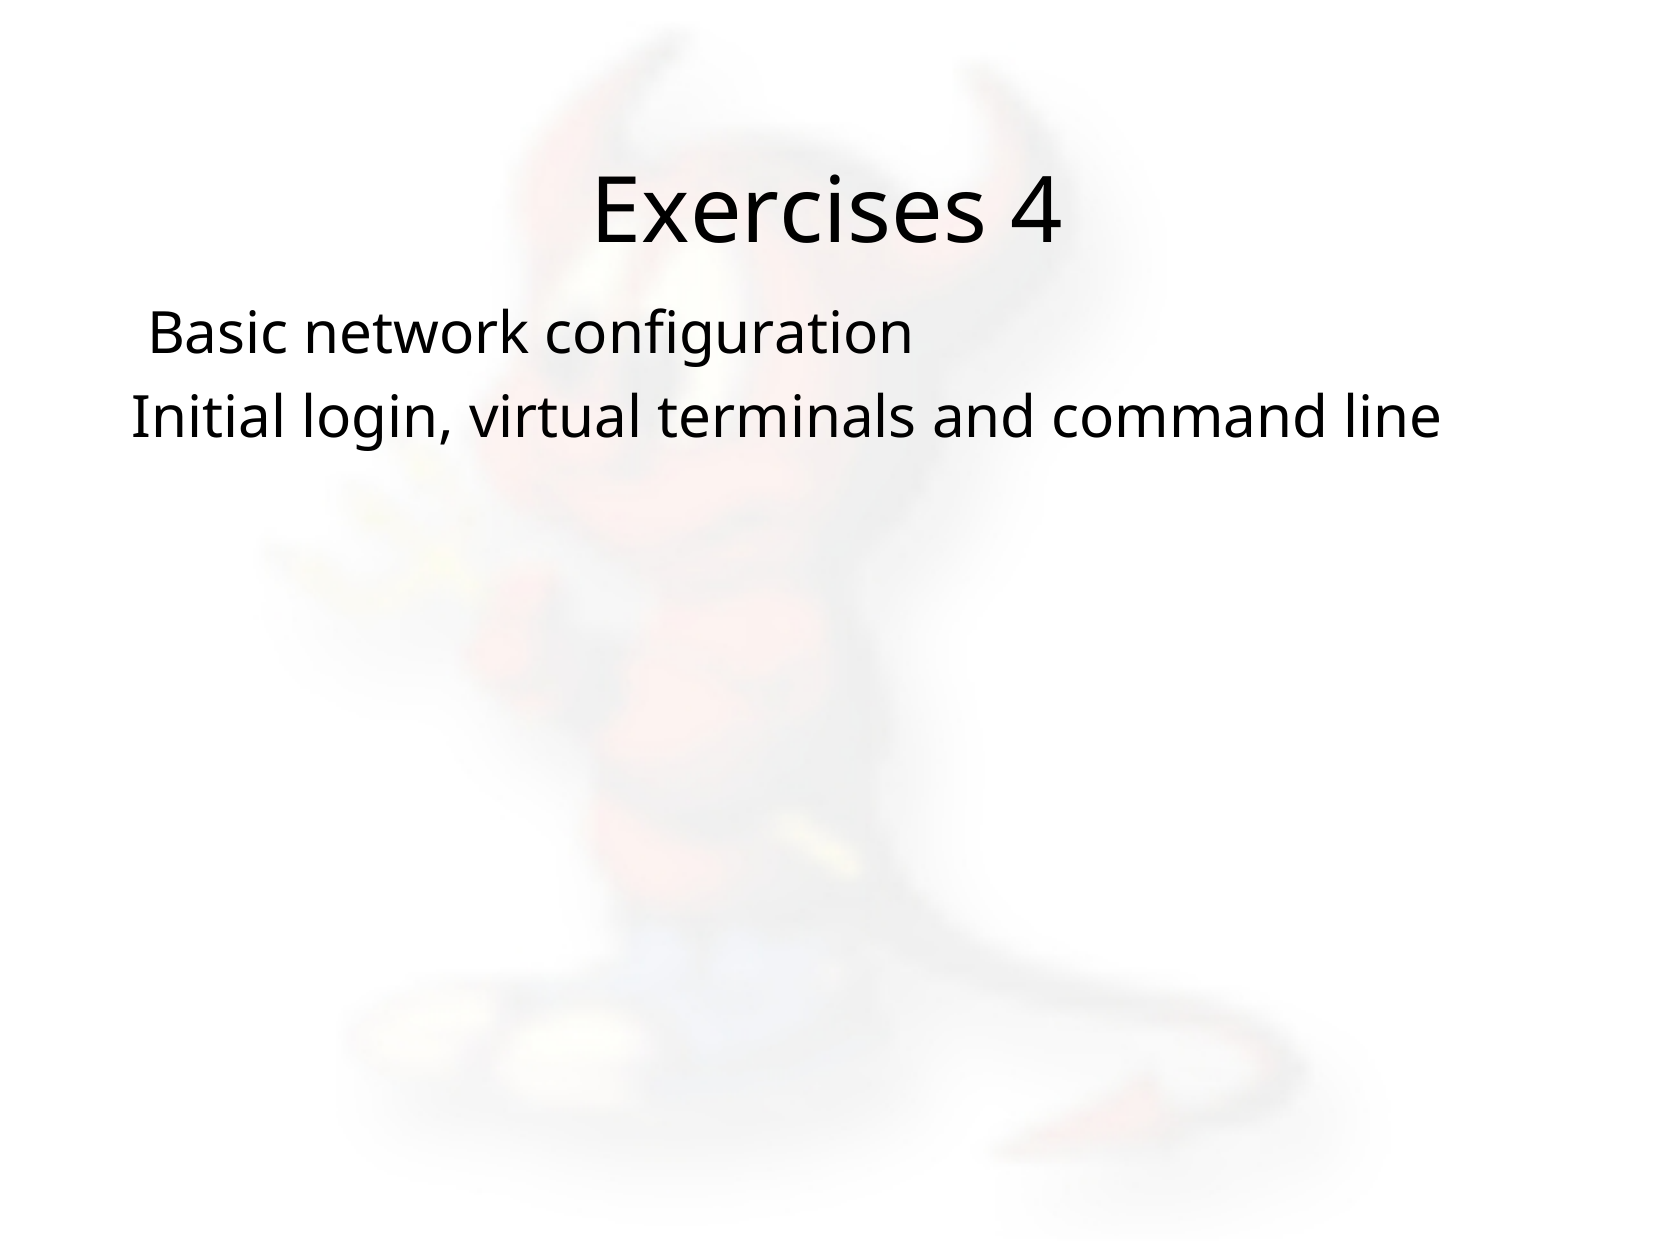

# Exercises 4
 Basic network configuration
Initial login, virtual terminals and command line